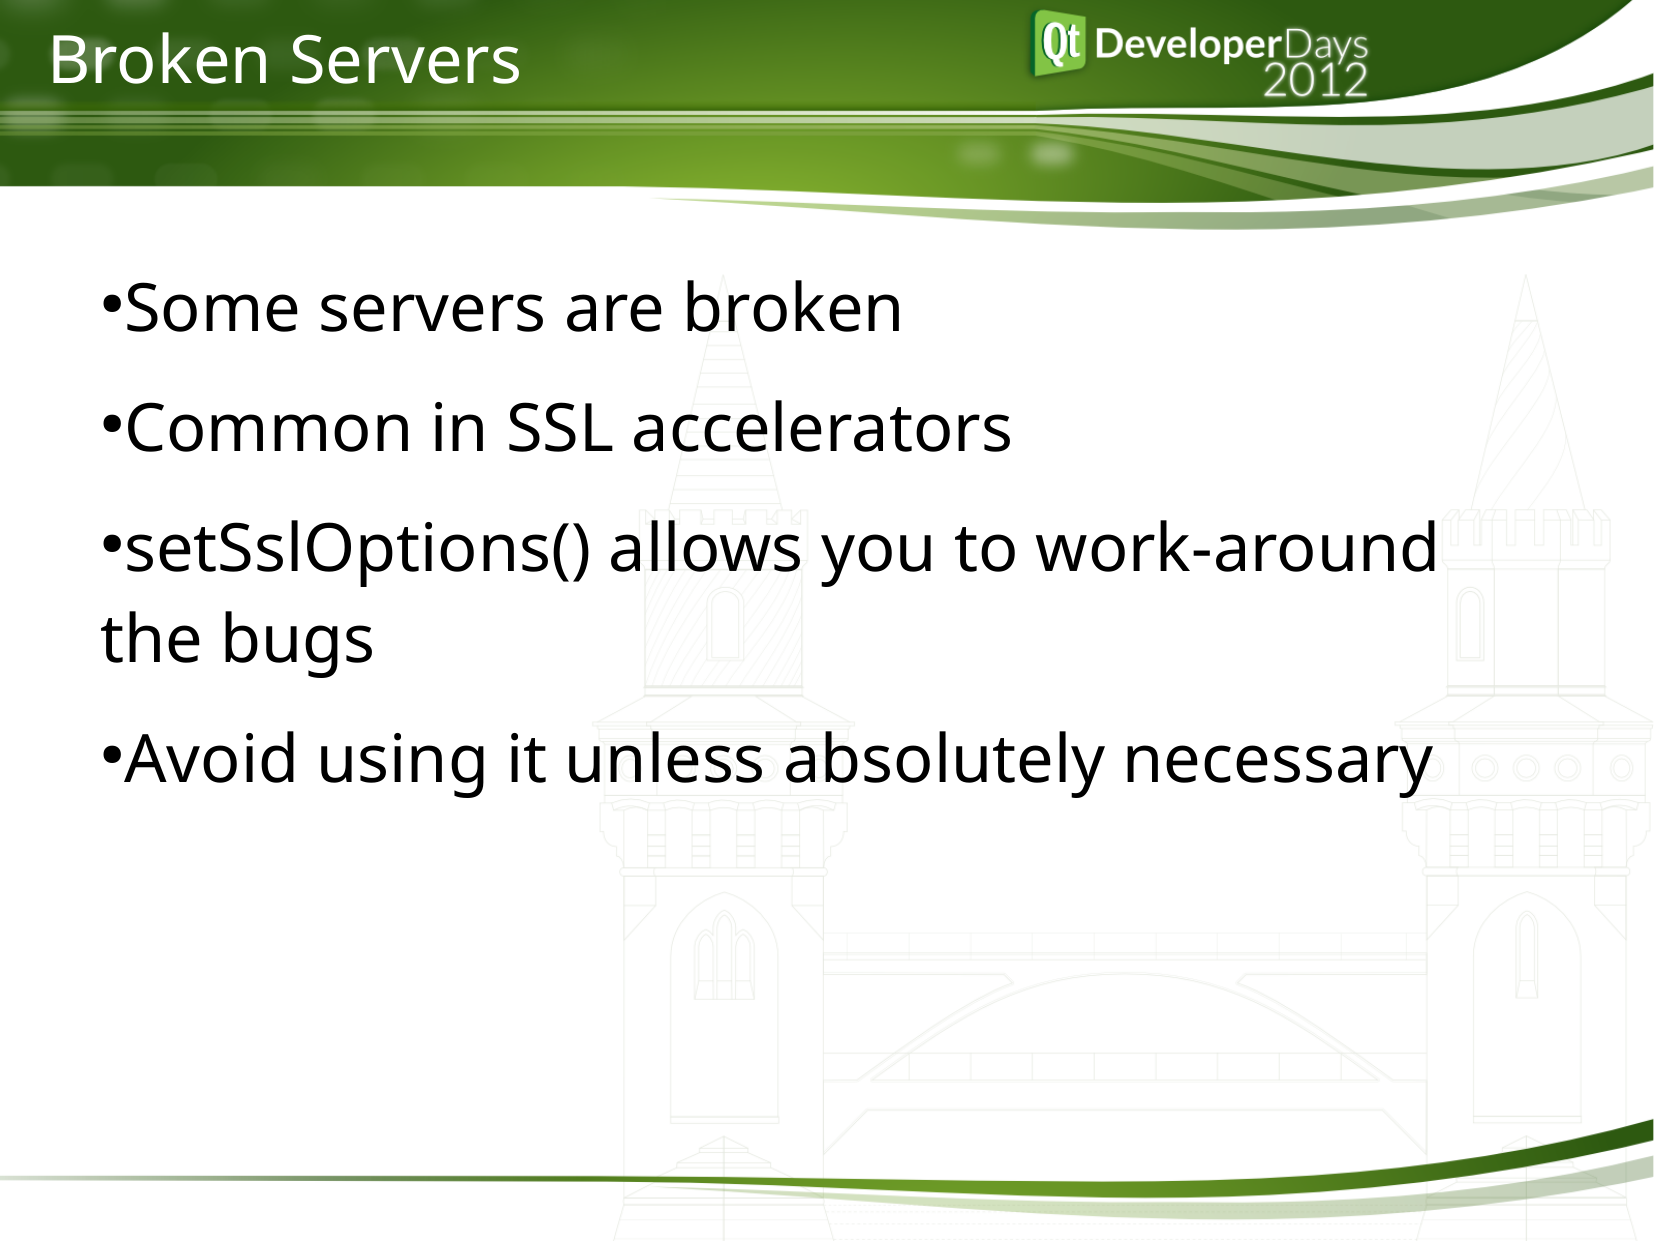

# Broken Servers
Some servers are broken
Common in SSL accelerators
setSslOptions() allows you to work-around the bugs
Avoid using it unless absolutely necessary